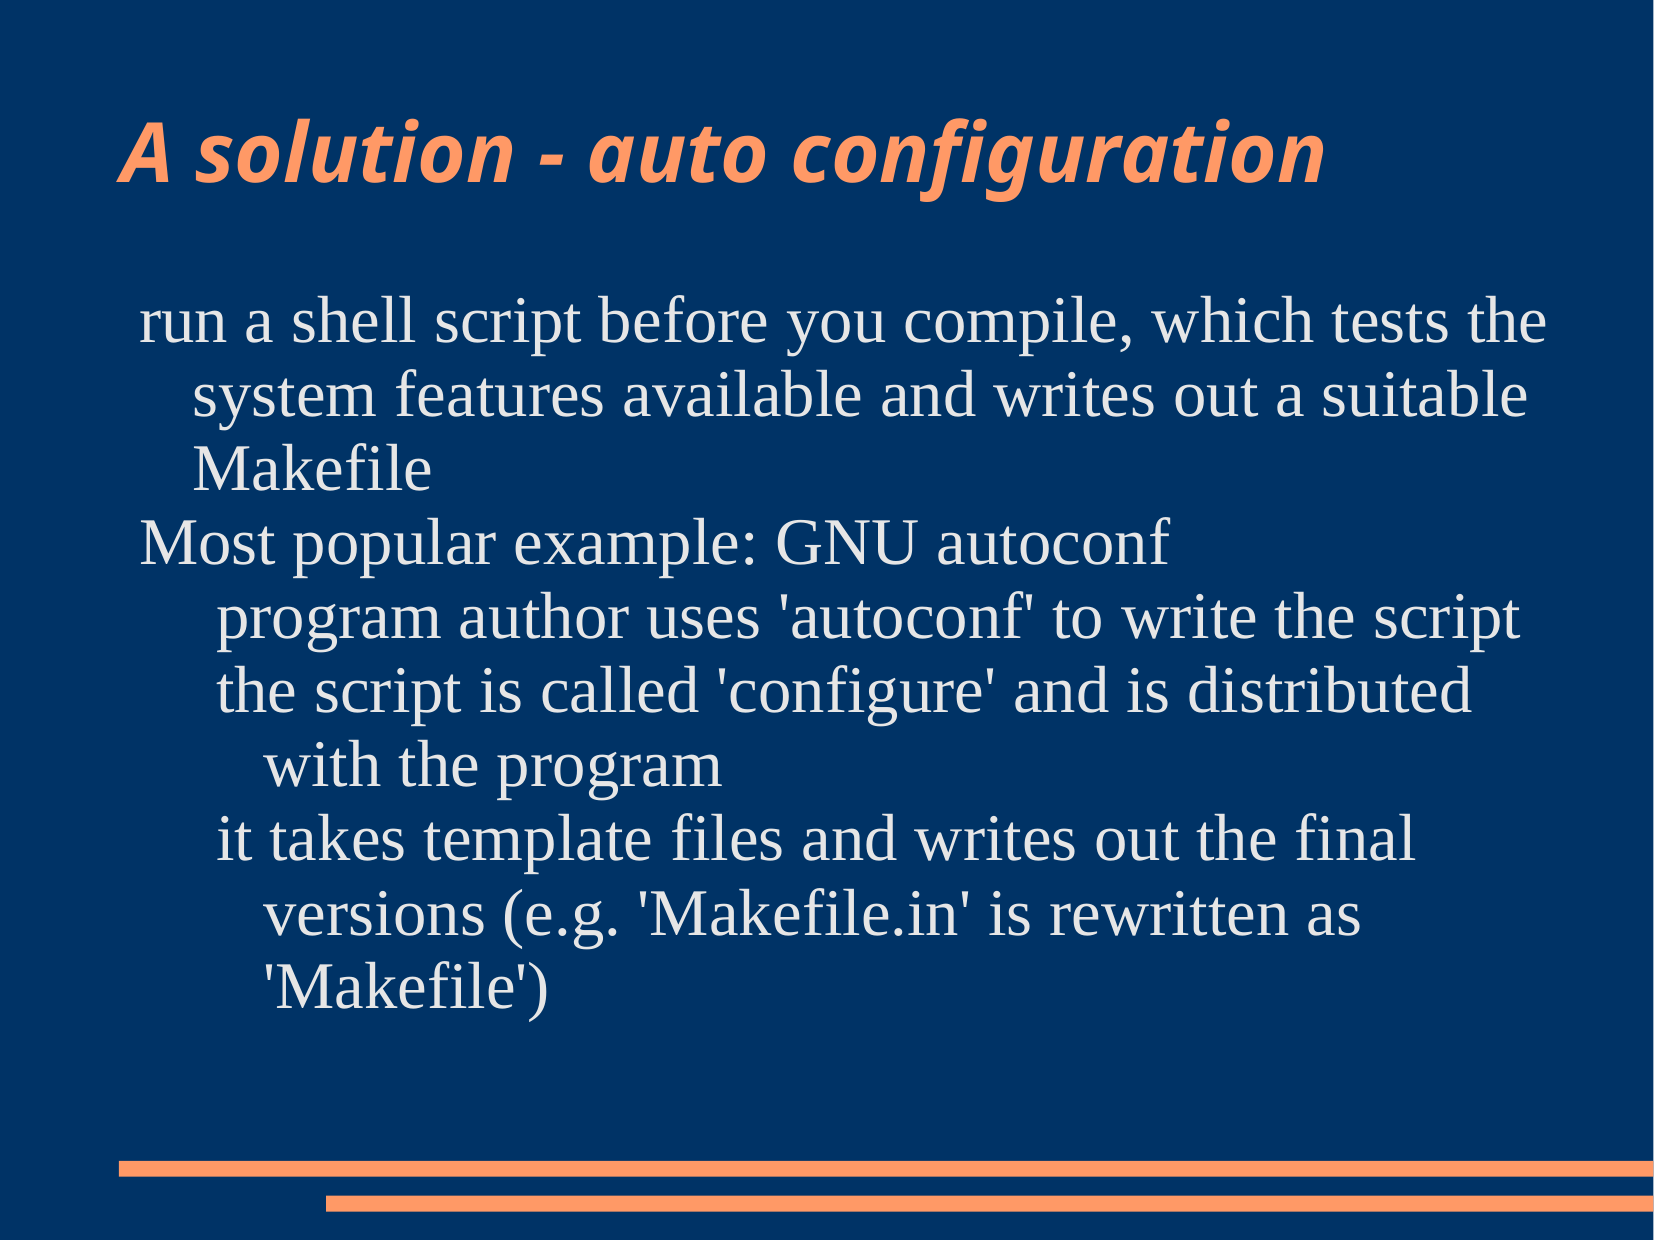

# A solution - auto configuration
run a shell script before you compile, which tests the system features available and writes out a suitable Makefile
Most popular example: GNU autoconf
program author uses 'autoconf' to write the script
the script is called 'configure' and is distributed with the program
it takes template files and writes out the final versions (e.g. 'Makefile.in' is rewritten as 'Makefile')